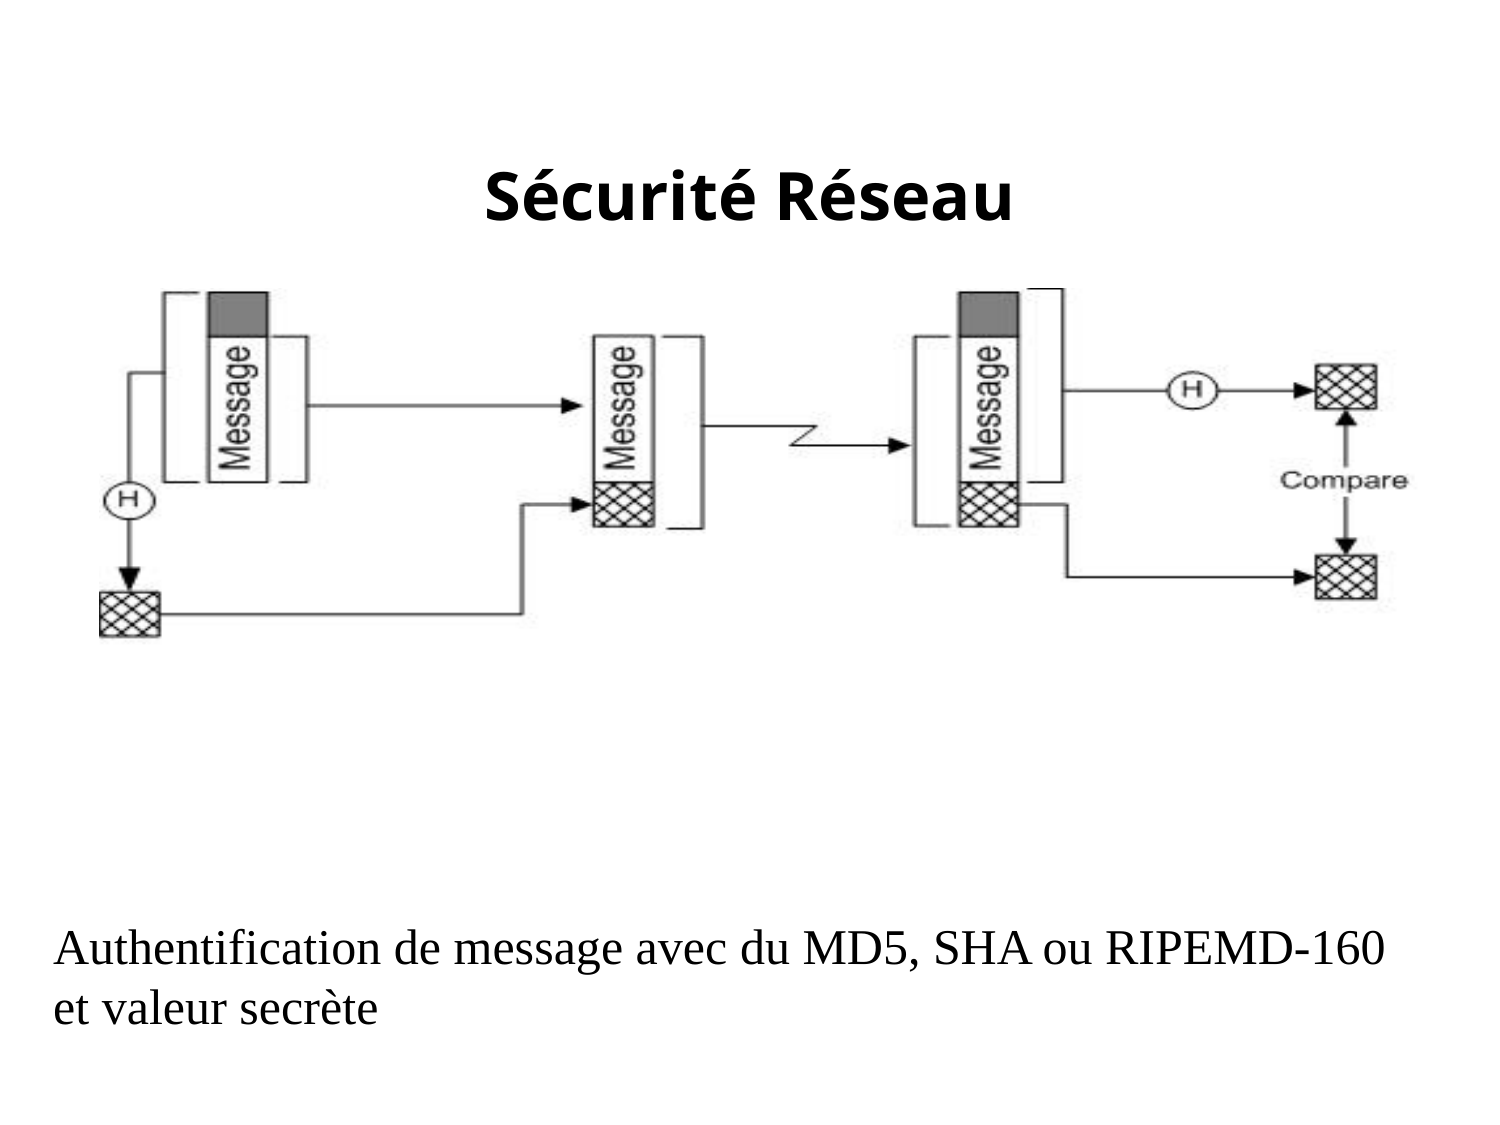

# Sécurité Réseau
Authentification de message avec du MD5, SHA ou RIPEMD-160 et valeur secrète